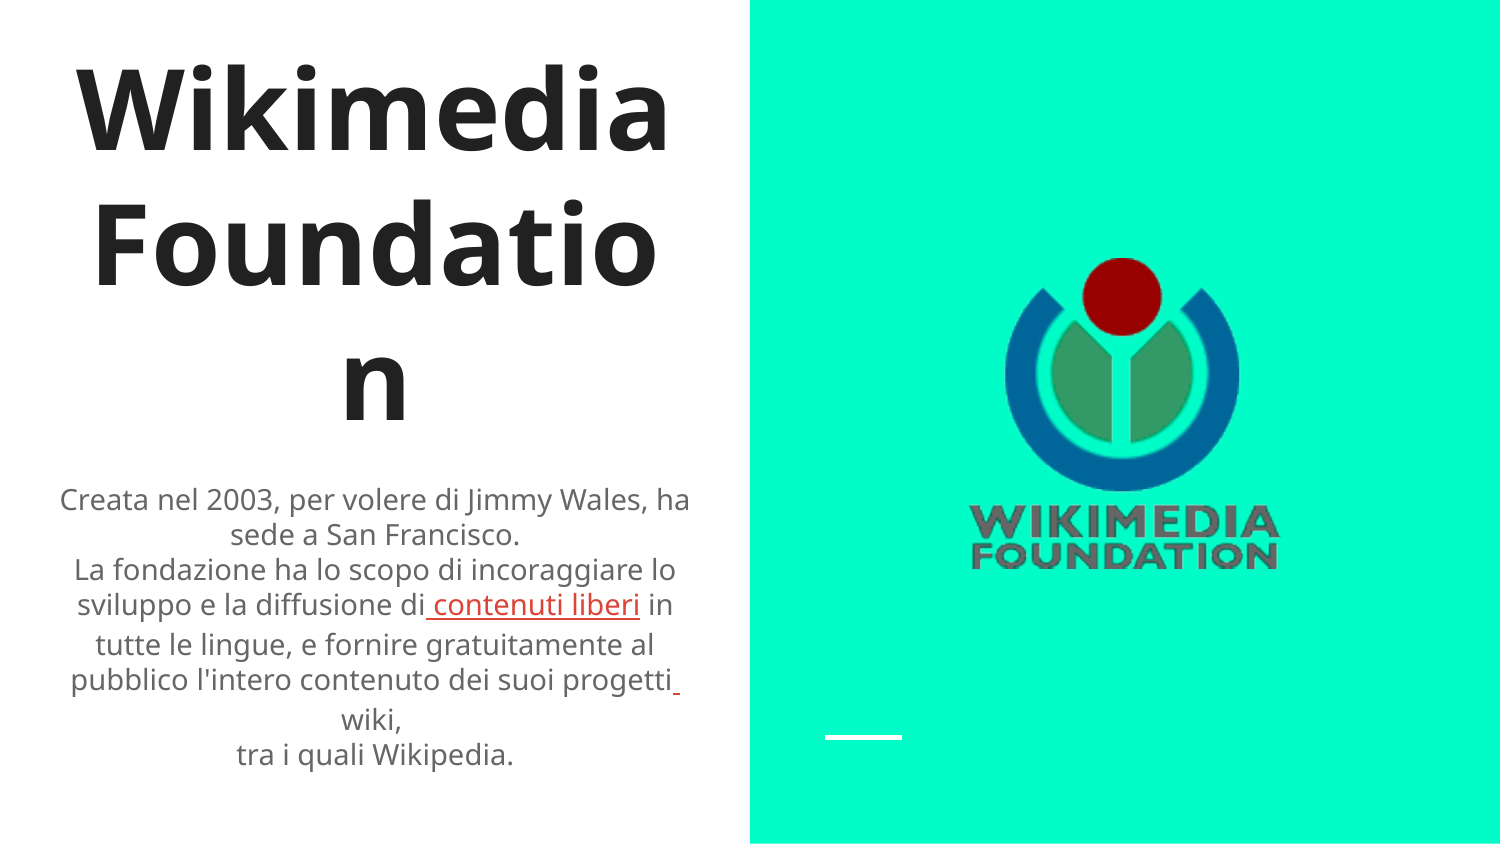

# Wikimedia Foundation
Creata nel 2003, per volere di Jimmy Wales, ha sede a San Francisco.
La fondazione ha lo scopo di incoraggiare lo sviluppo e la diffusione di contenuti liberi in tutte le lingue, e fornire gratuitamente al pubblico l'intero contenuto dei suoi progetti wiki,
tra i quali Wikipedia.